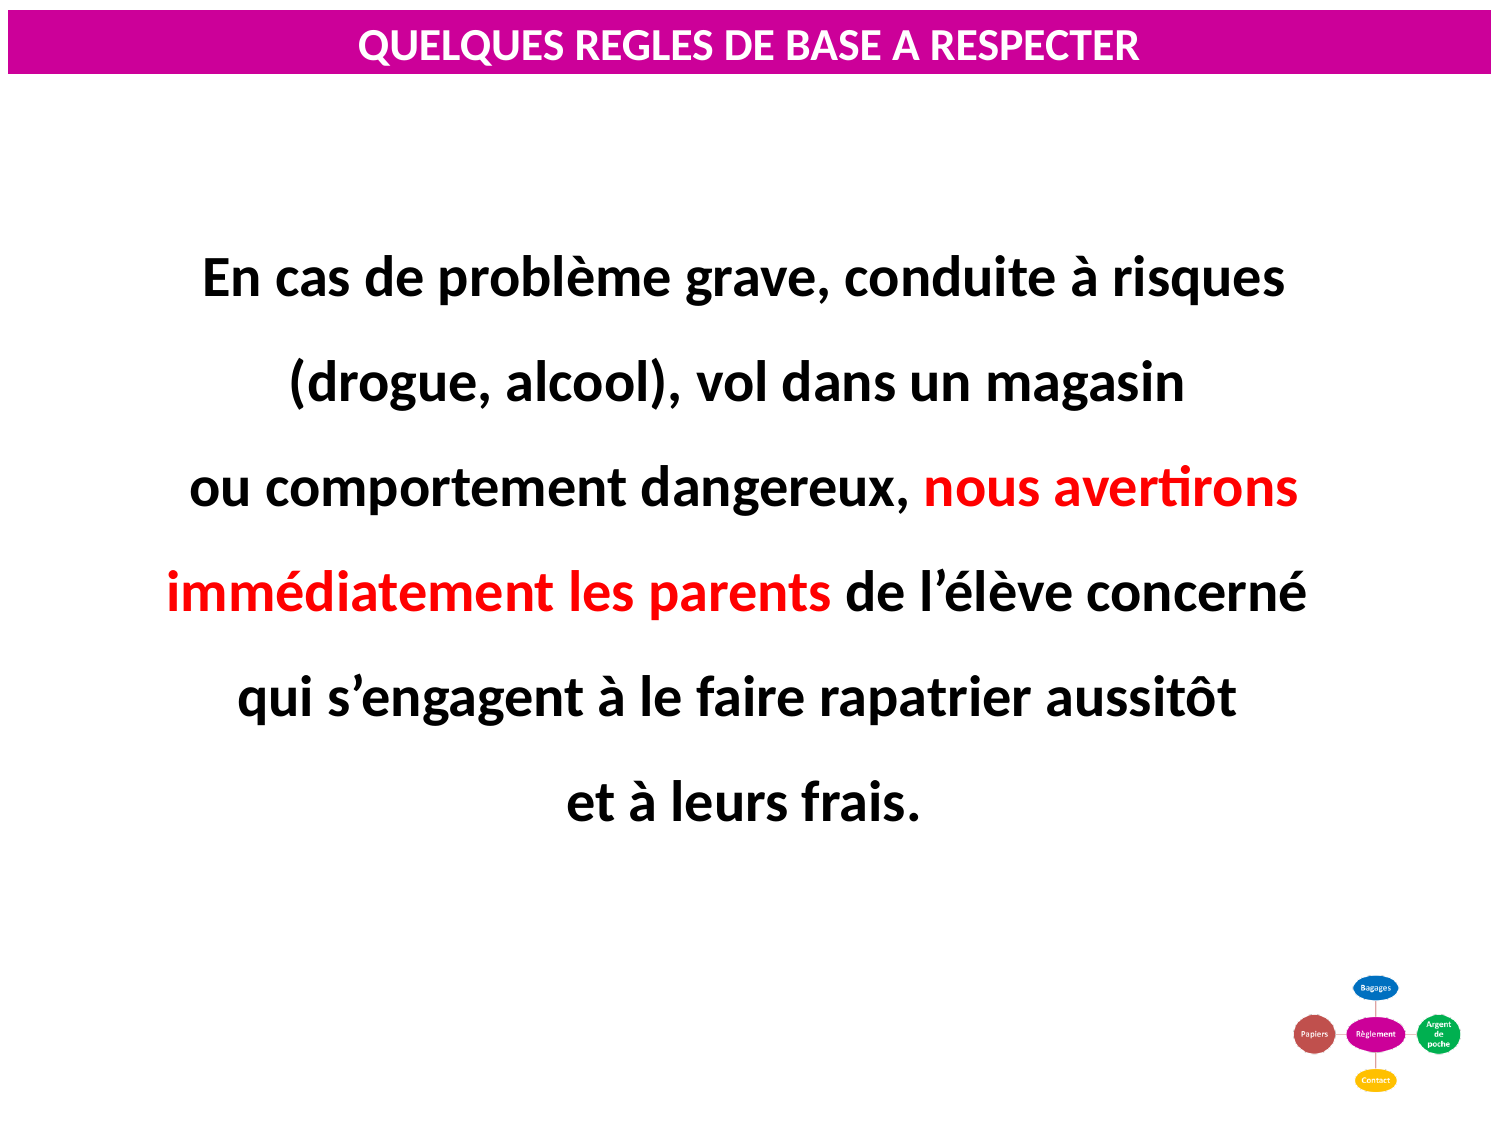

QUELQUES REGLES DE BASE A RESPECTER
En cas de problème grave, conduite à risques (drogue, alcool), vol dans un magasin
ou comportement dangereux, nous avertirons immédiatement les parents de l’élève concerné
qui s’engagent à le faire rapatrier aussitôt
et à leurs frais.